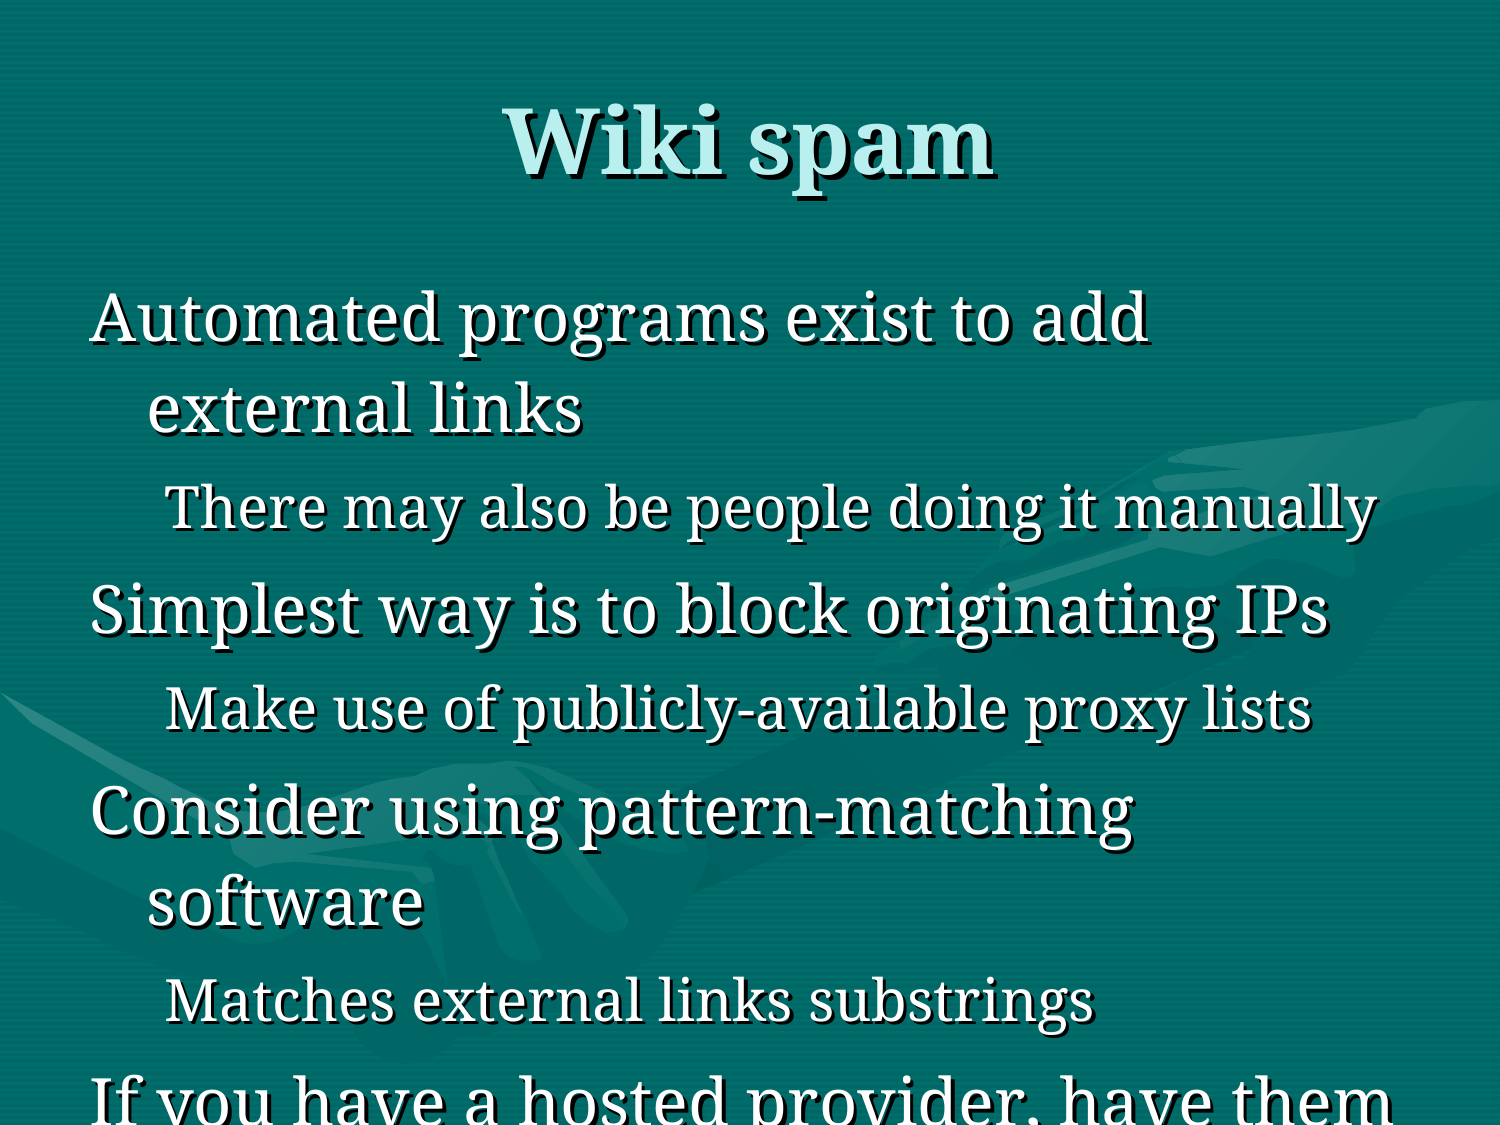

# Wiki spam
Automated programs exist to add external links
There may also be people doing it manually
Simplest way is to block originating IPs
Make use of publicly-available proxy lists
Consider using pattern-matching software
Matches external links substrings
If you have a hosted provider, have them do it
You shouldn’t have to waste your time on it